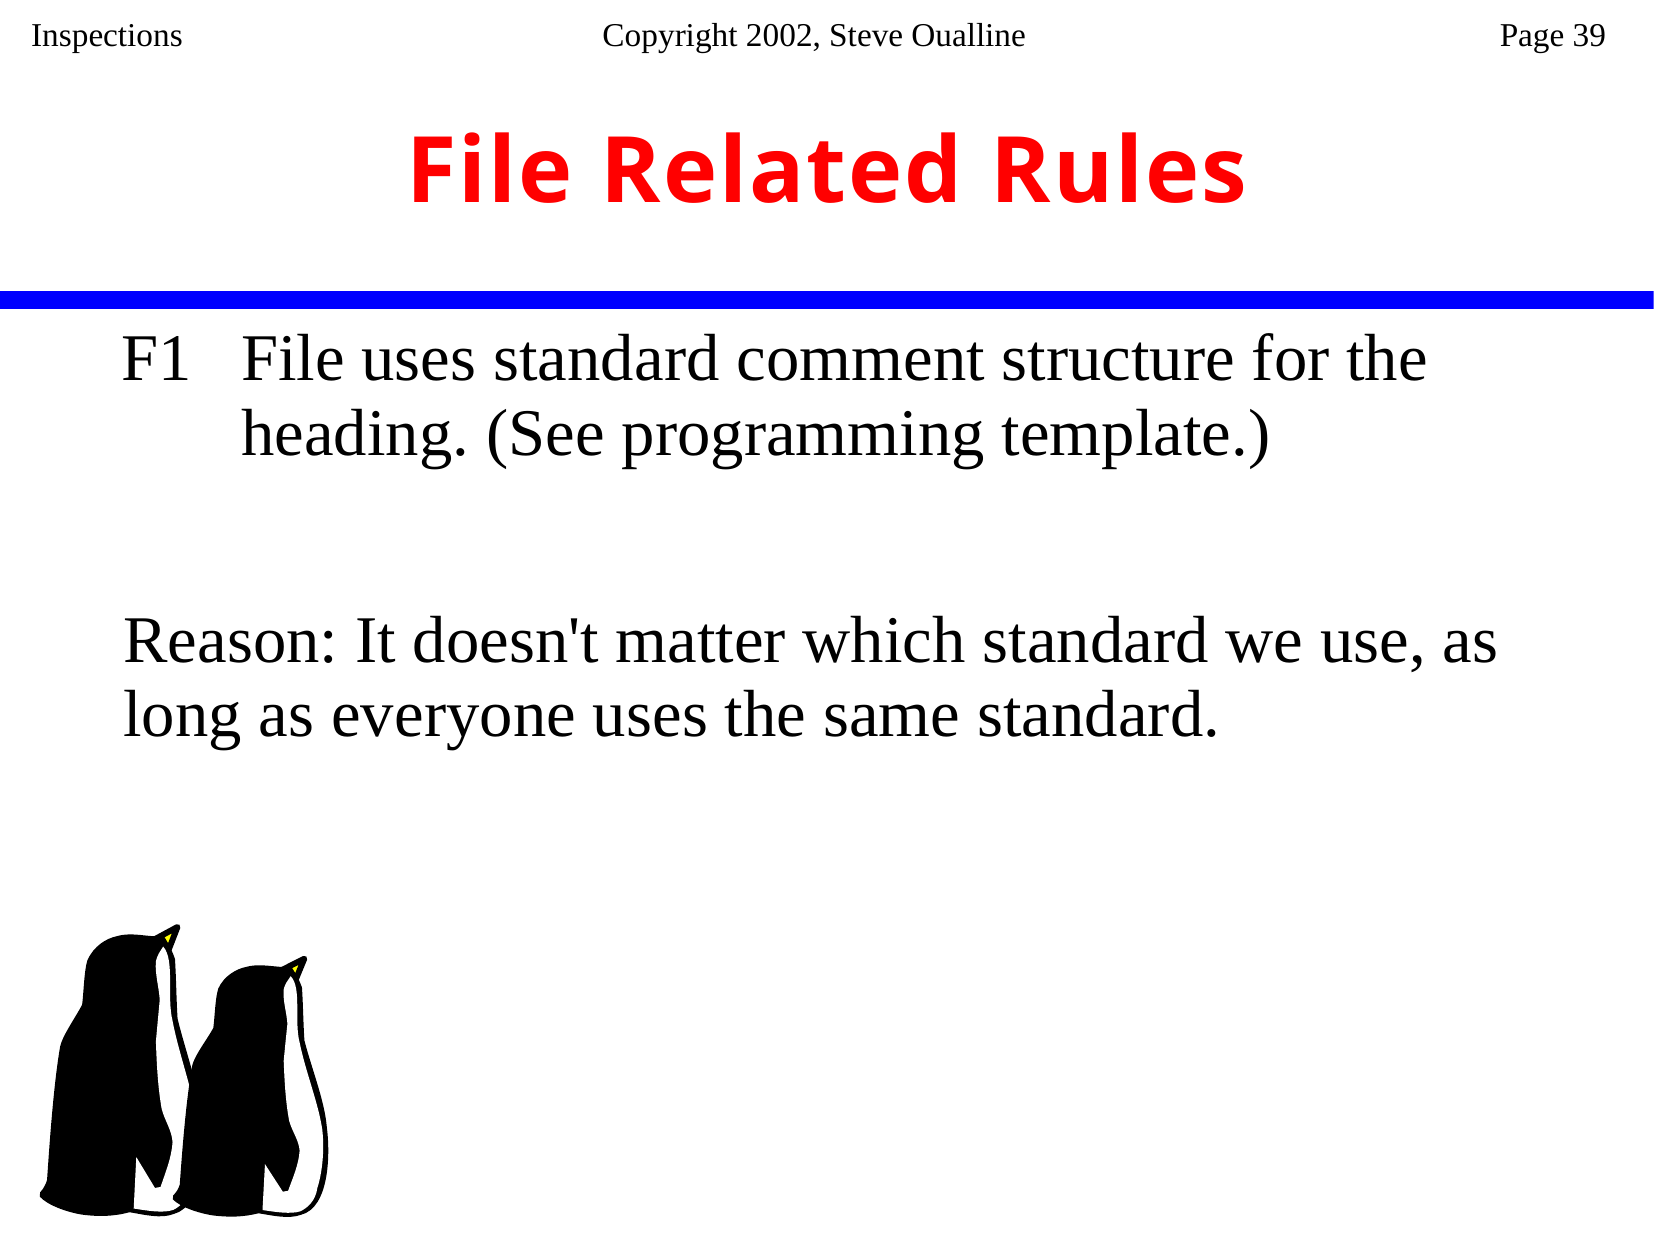

# File Related Rules
F1	File uses standard comment structure for the heading. (See programming template.)
Reason: It doesn't matter which standard we use, as long as everyone uses the same standard.